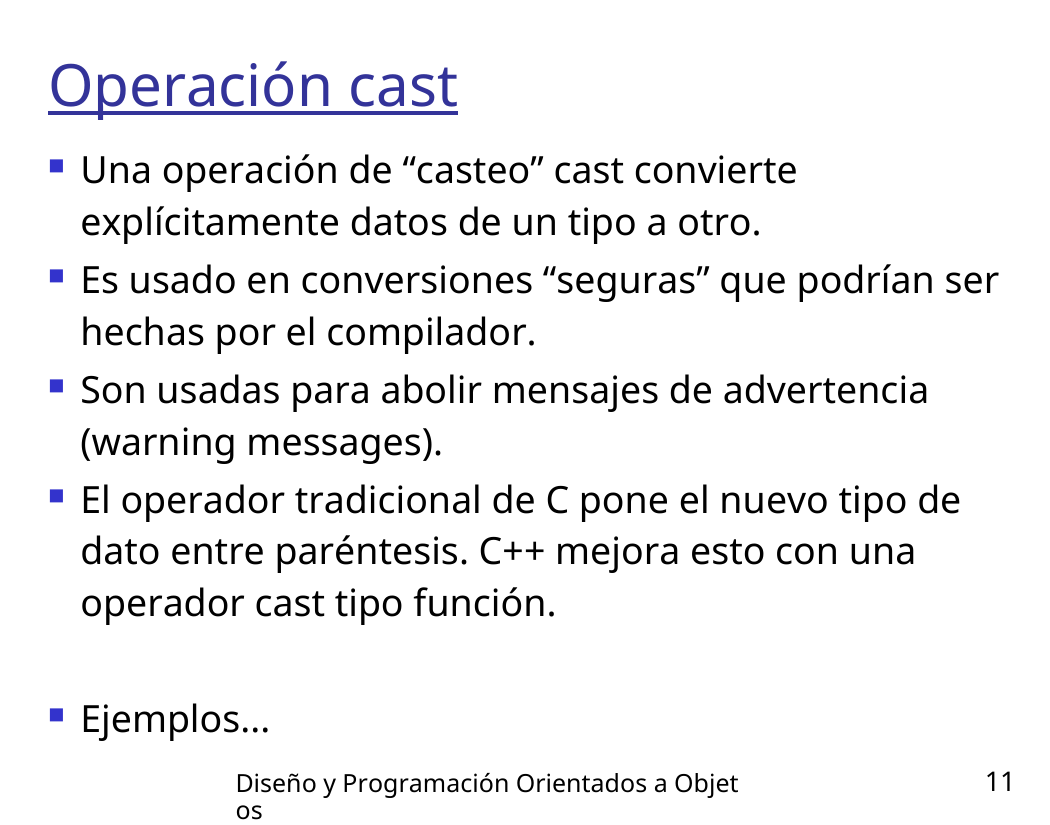

# Operación cast
Una operación de “casteo” cast convierte explícitamente datos de un tipo a otro.
Es usado en conversiones “seguras” que podrían ser hechas por el compilador.
Son usadas para abolir mensajes de advertencia (warning messages).
El operador tradicional de C pone el nuevo tipo de dato entre paréntesis. C++ mejora esto con una operador cast tipo función.
Ejemplos...
Diseño y Programación Orientados a Objetos
11